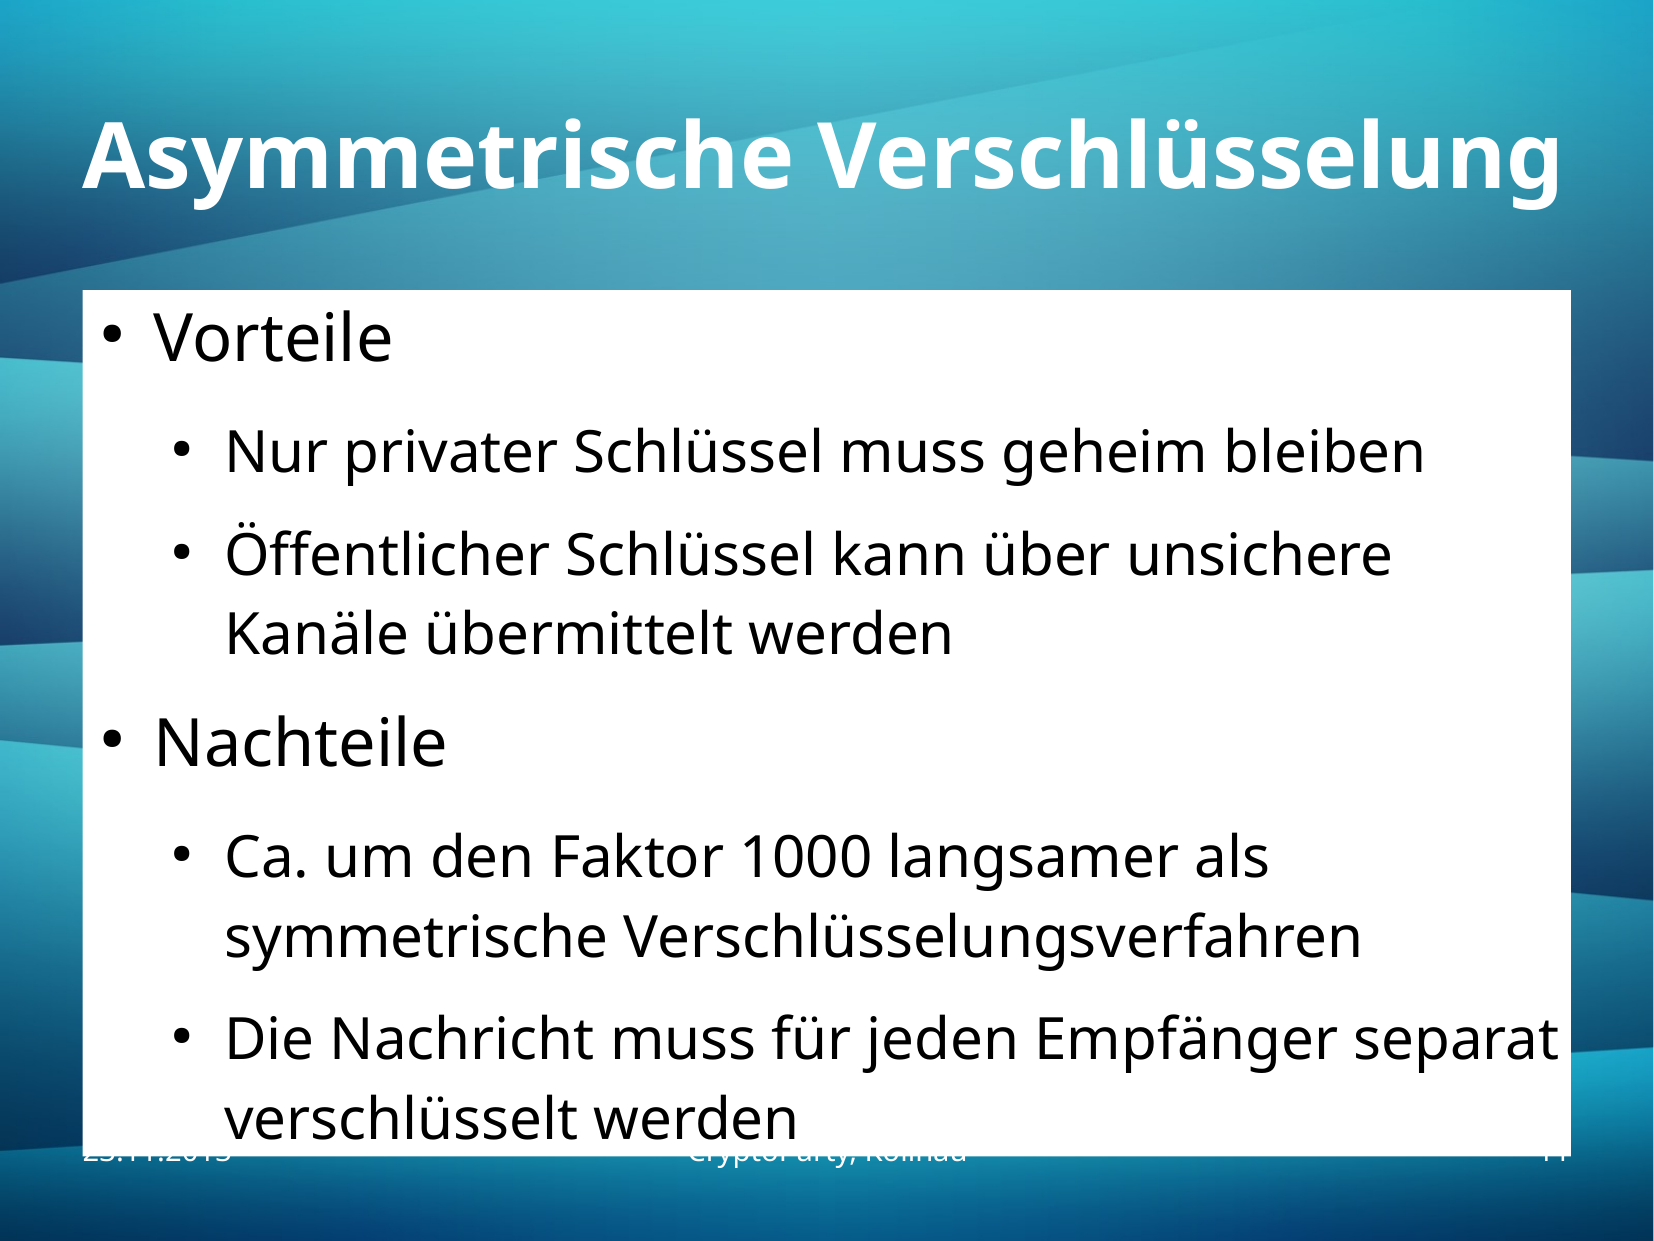

# Asymmetrische Verschlüsselung
Vorteile
Nur privater Schlüssel muss geheim bleiben
Öffentlicher Schlüssel kann über unsichere Kanäle übermittelt werden
Nachteile
Ca. um den Faktor 1000 langsamer als symmetrische Verschlüsselungsverfahren
Die Nachricht muss für jeden Empfänger separat verschlüsselt werden
23.11.2013
CryptoParty, Kollnau
11